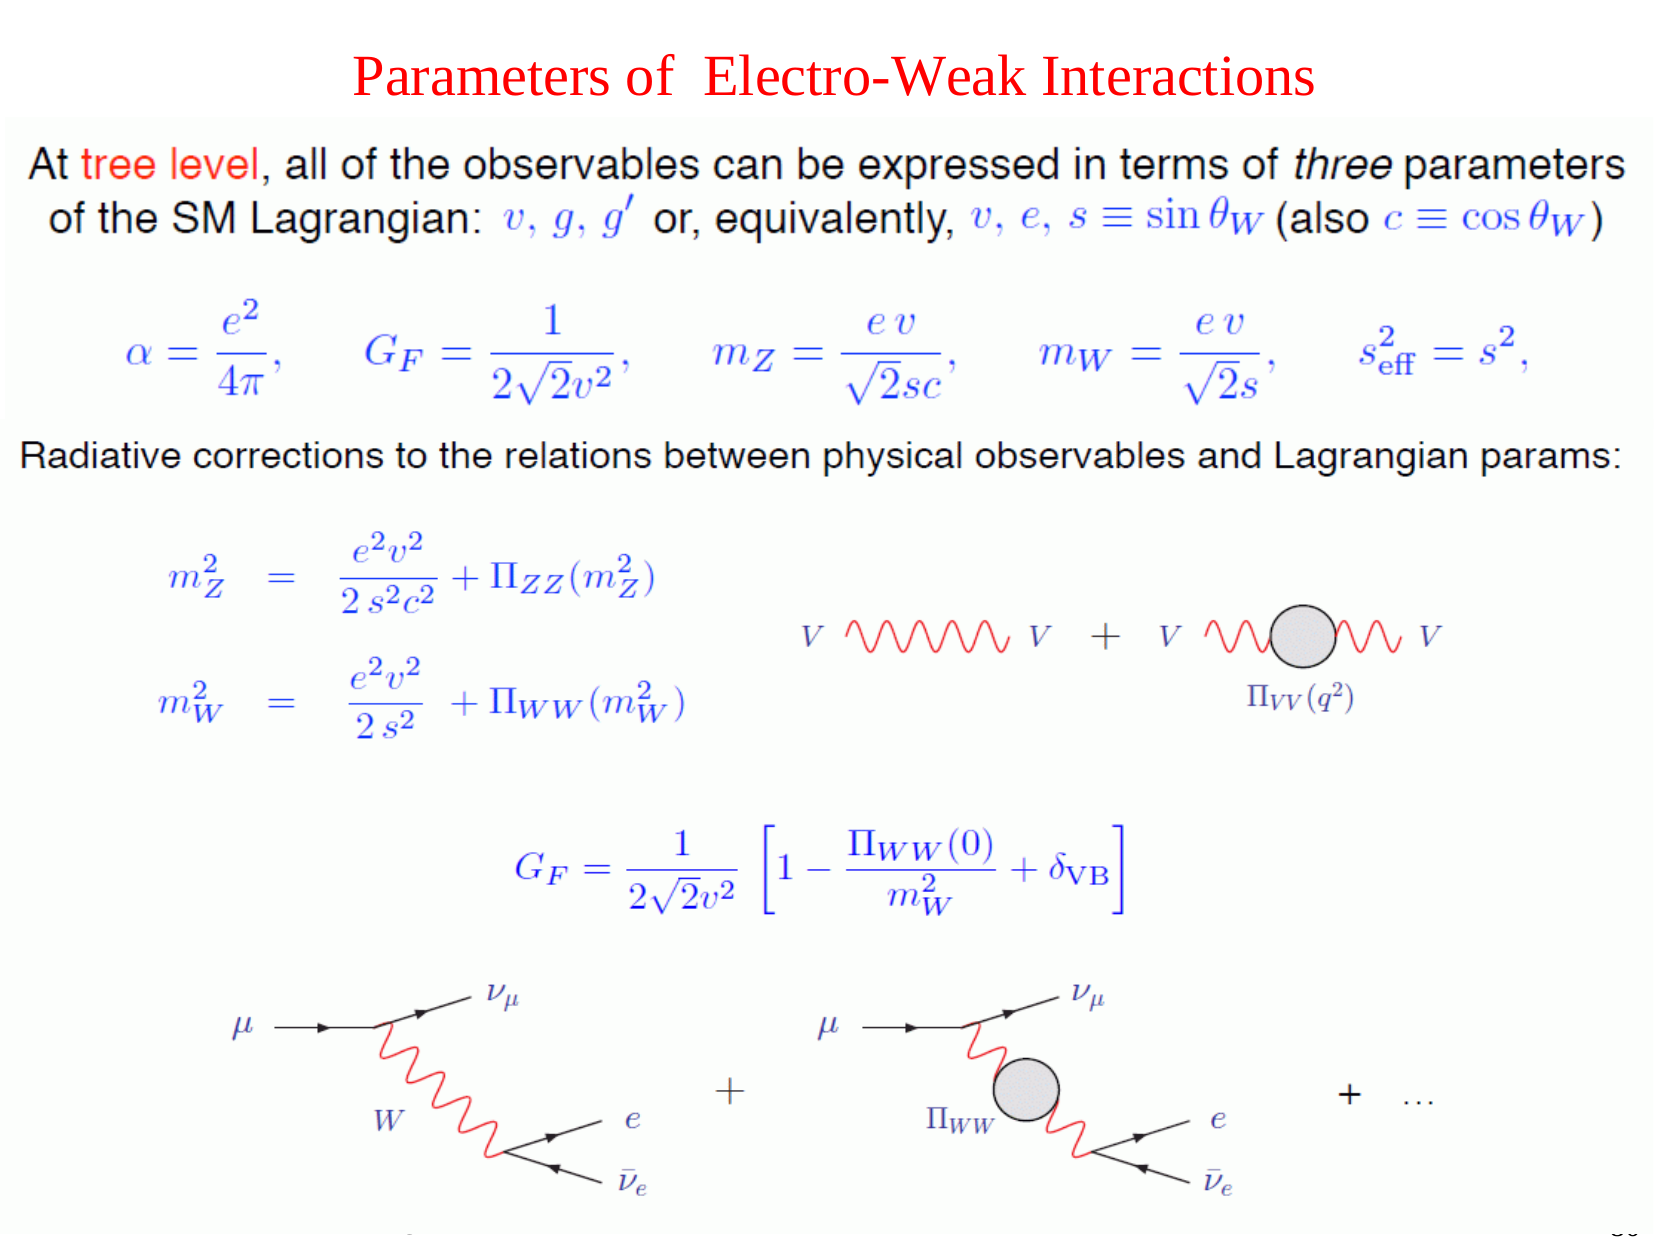

# Parameters of Electro-Weak Interactions
A. V. Kotwal, JLab Users Meeting, 6/14/22